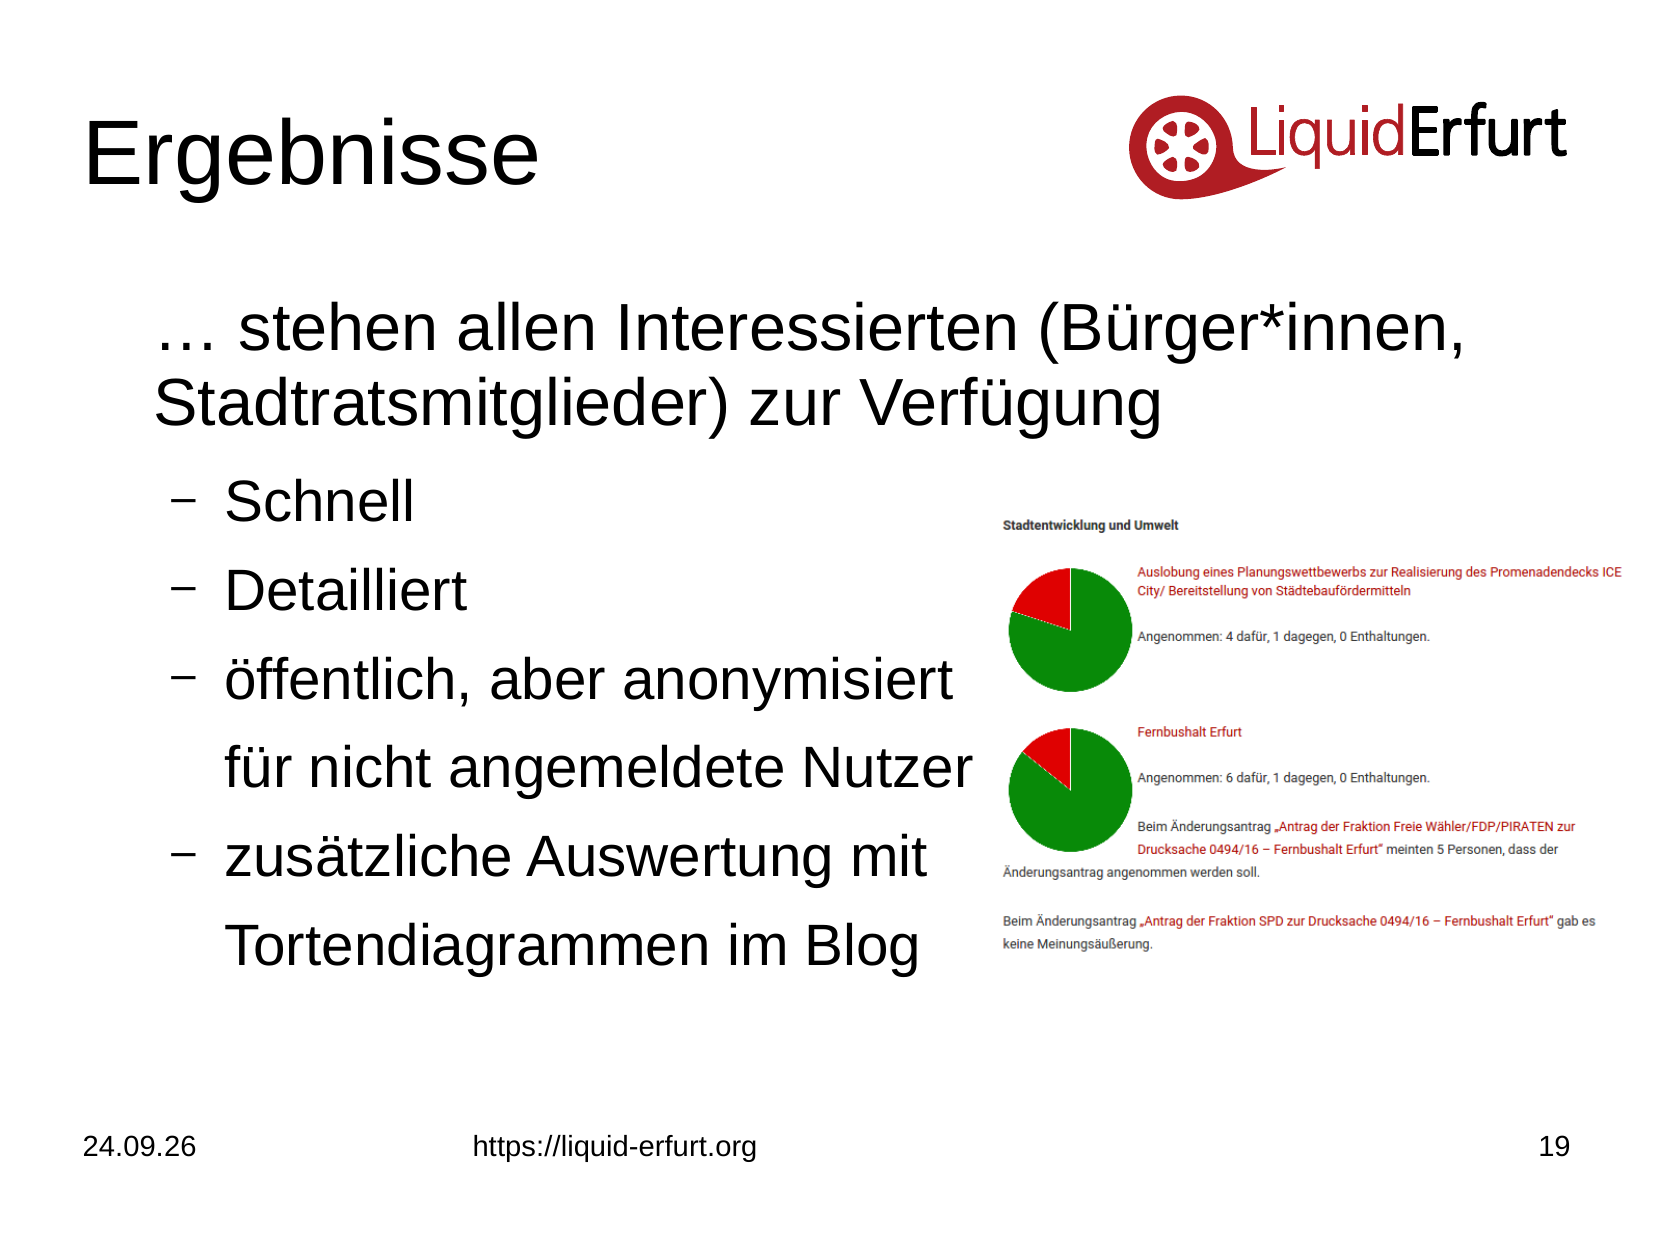

# Ergebnisse
… stehen allen Interessierten (Bürger*innen, Stadtratsmitglieder) zur Verfügung
Schnell
Detailliert
öffentlich, aber anonymisiert
für nicht angemeldete Nutzer
zusätzliche Auswertung mit
Tortendiagrammen im Blog
https://liquid-erfurt.org
19